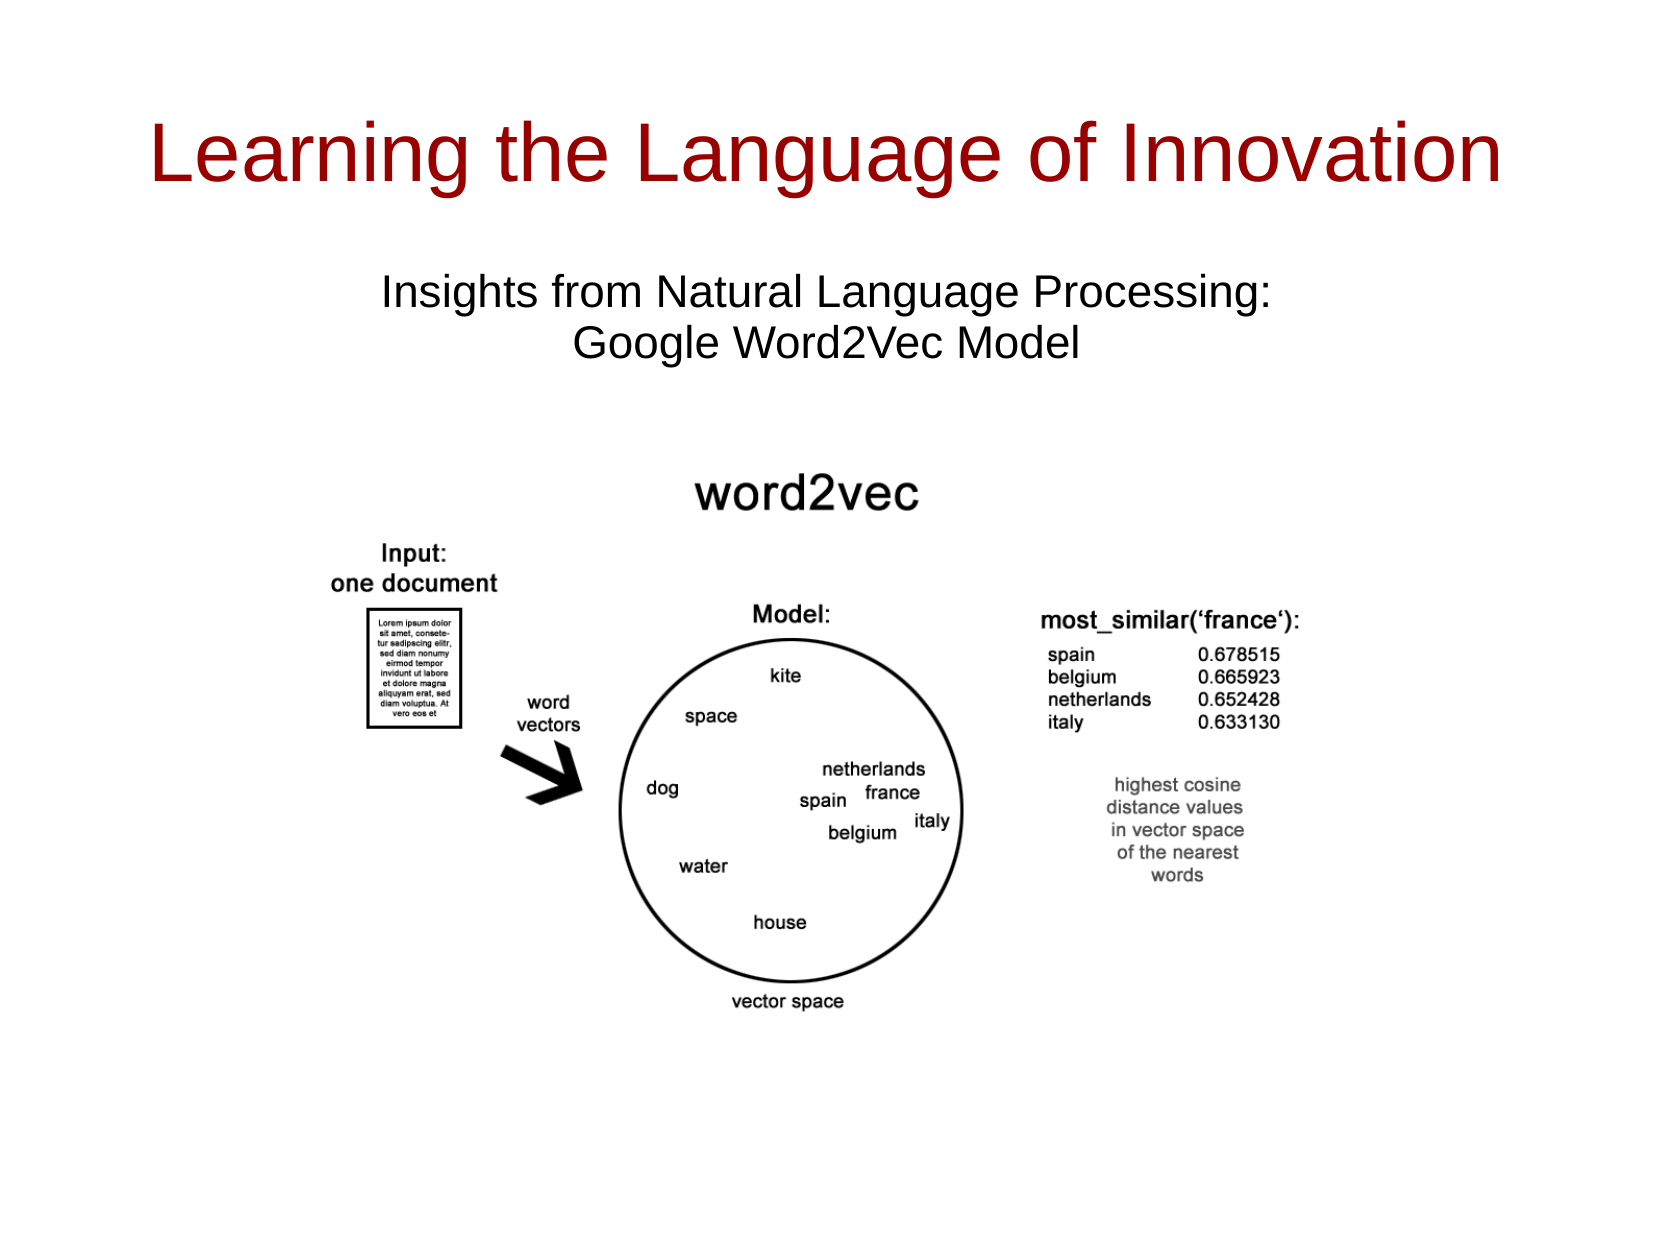

# Learning the Language of Innovation
Insights from Natural Language Processing:
Google Word2Vec Model